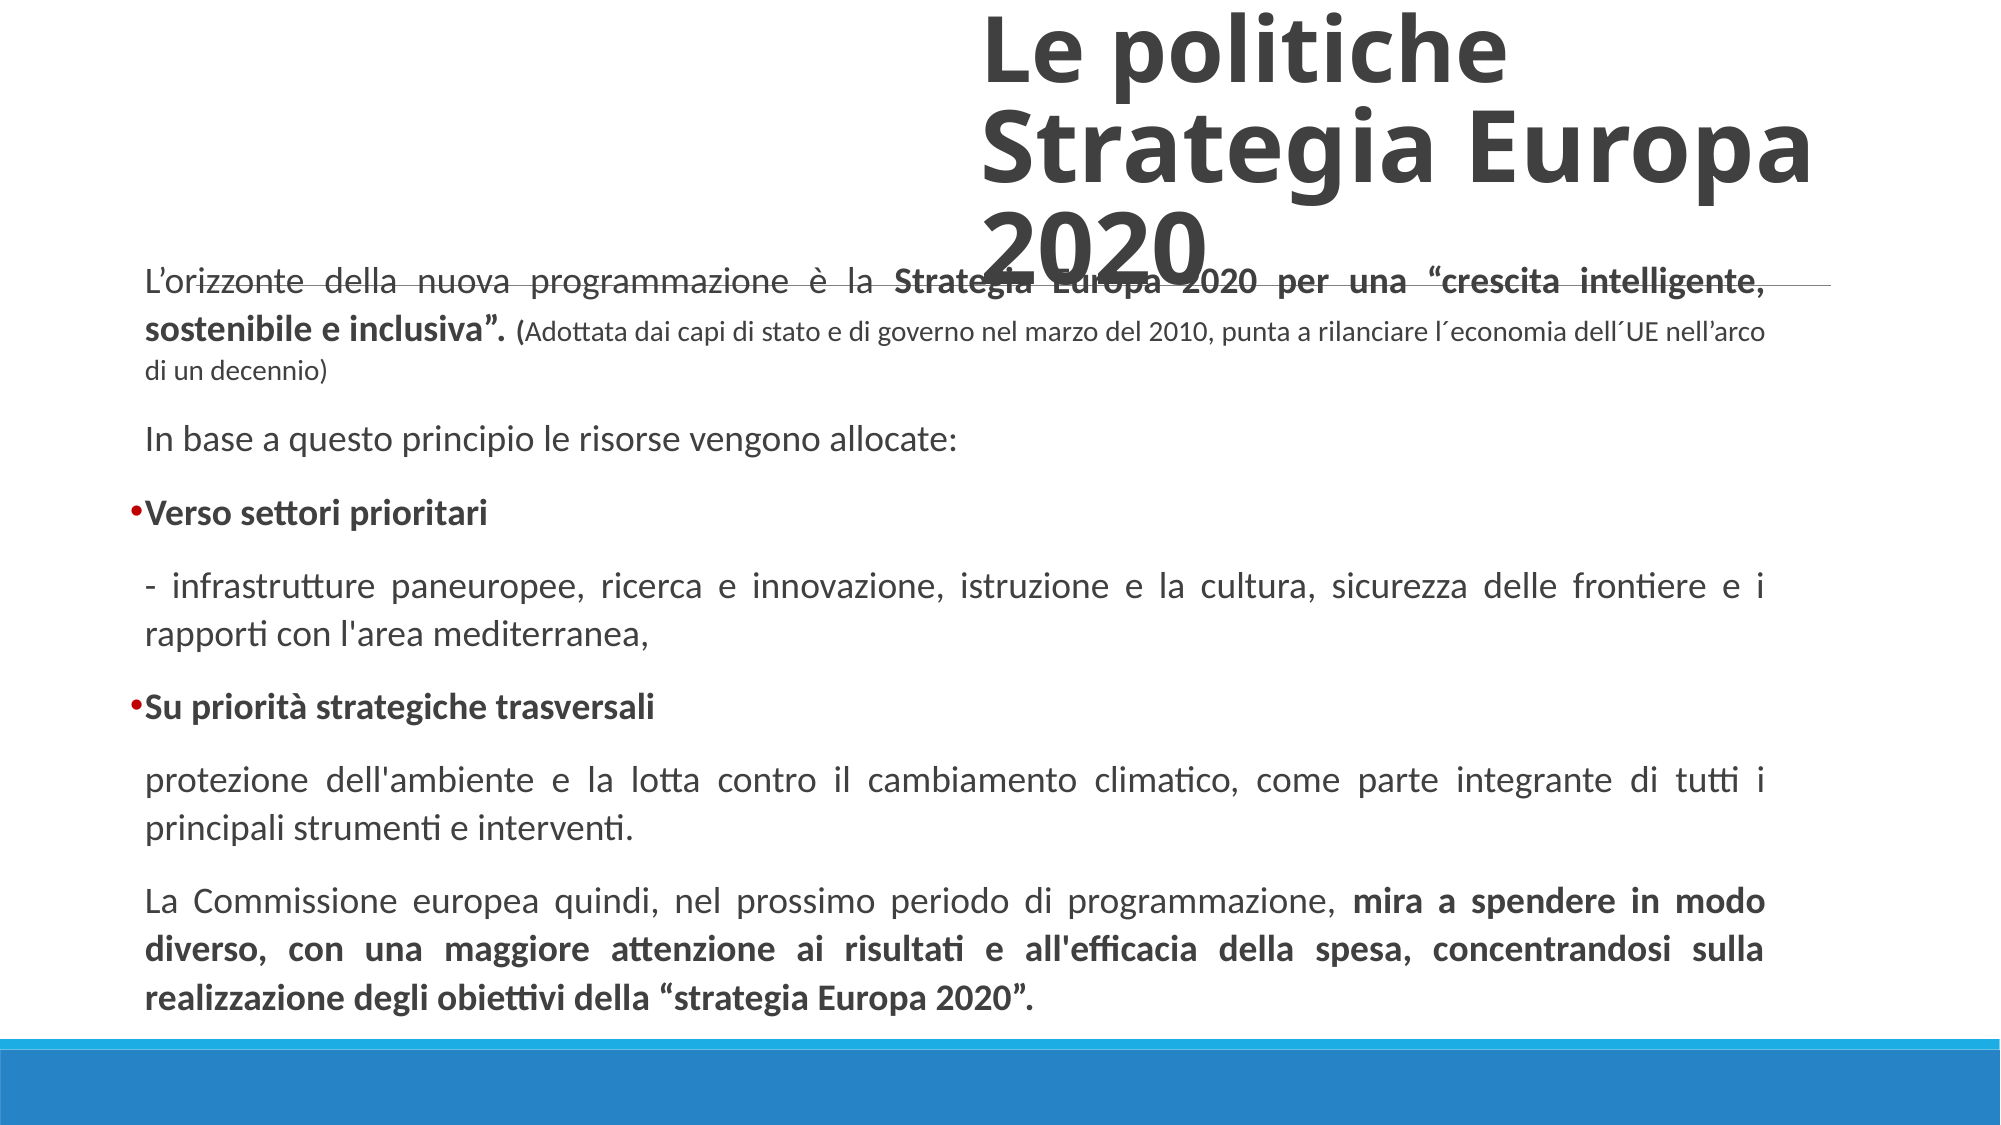

# Le politiche Strategia Europa 2020
L’orizzonte della nuova programmazione è la Strategia Europa 2020 per una “crescita intelligente, sostenibile e inclusiva”. (Adottata dai capi di stato e di governo nel marzo del 2010, punta a rilanciare l´economia dell´UE nell’arco di un decennio)
In base a questo principio le risorse vengono allocate:
Verso settori prioritari
- infrastrutture paneuropee, ricerca e innovazione, istruzione e la cultura, sicurezza delle frontiere e i rapporti con l'area mediterranea,
Su priorità strategiche trasversali
protezione dell'ambiente e la lotta contro il cambiamento climatico, come parte integrante di tutti i principali strumenti e interventi.
La Commissione europea quindi, nel prossimo periodo di programmazione, mira a spendere in modo diverso, con una maggiore attenzione ai risultati e all'efficacia della spesa, concentrandosi sulla realizzazione degli obiettivi della “strategia Europa 2020”.